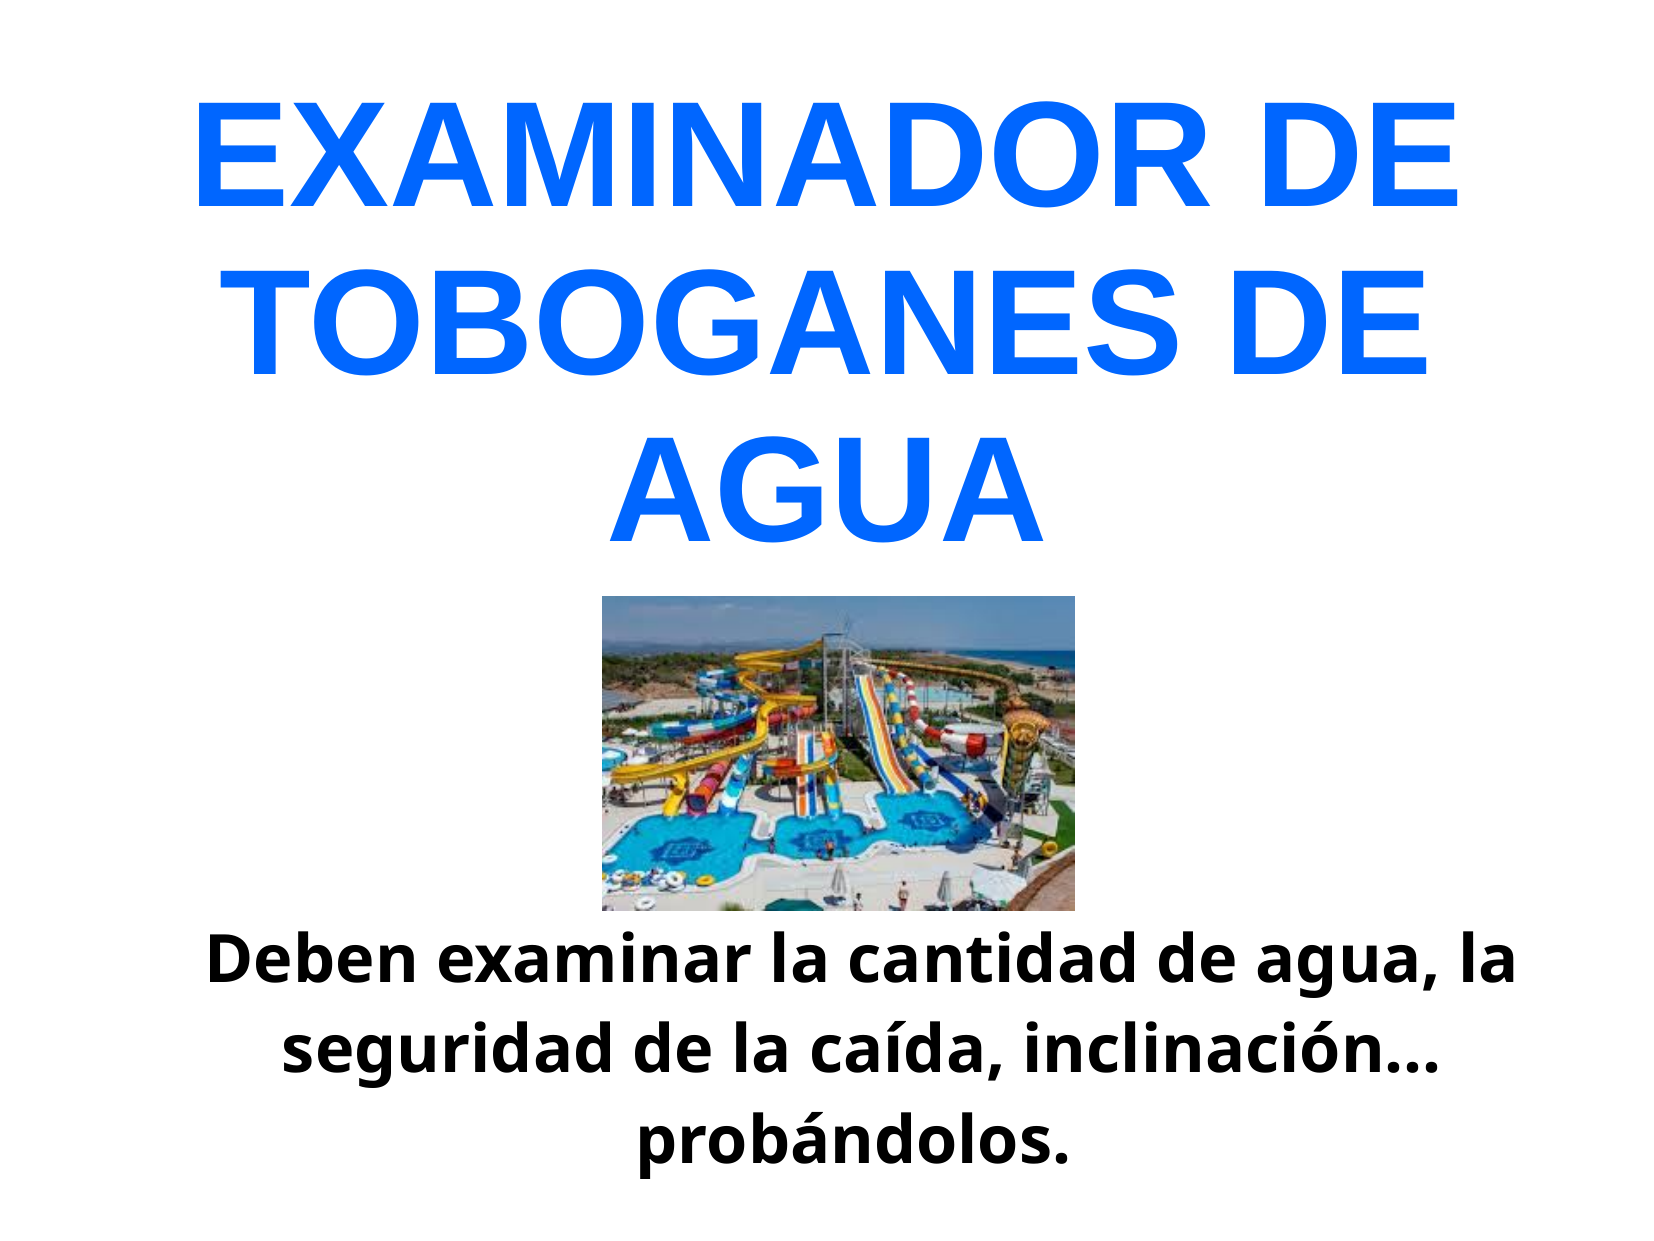

# EXAMINADOR DE TOBOGANES DE AGUA
Deben examinar la cantidad de agua, la seguridad de la caída, inclinación… probándolos.